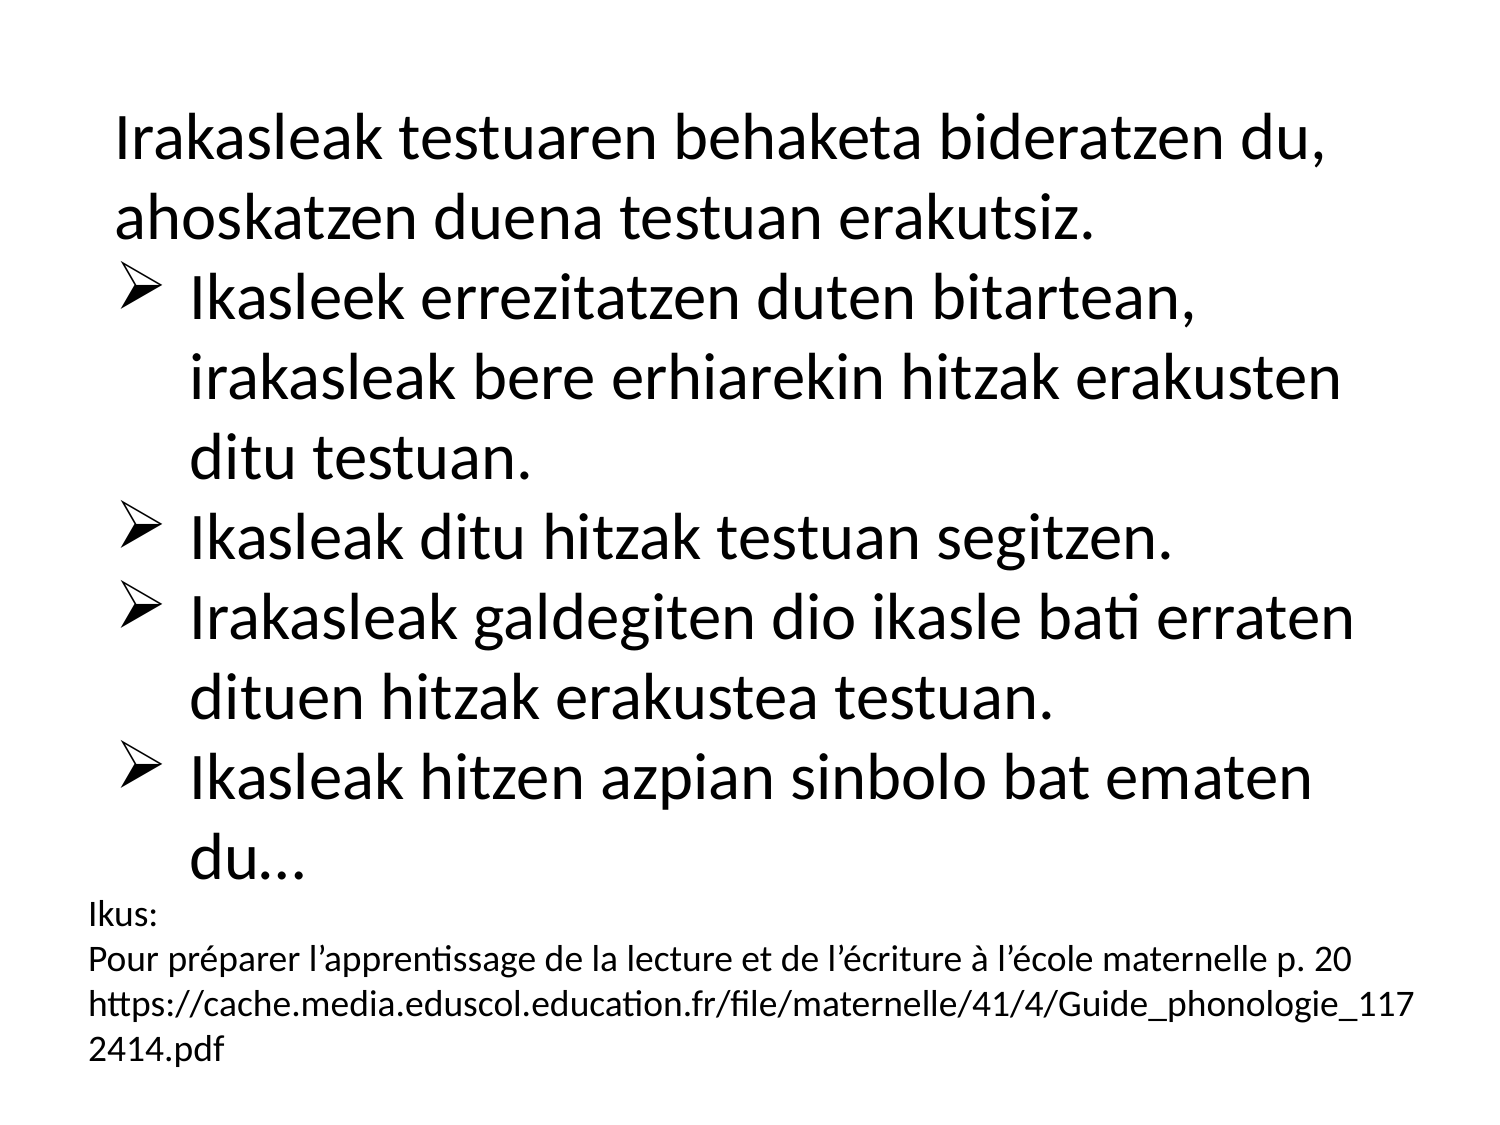

Irakasleak testuaren behaketa bideratzen du, ahoskatzen duena testuan erakutsiz.
Ikasleek errezitatzen duten bitartean, irakasleak bere erhiarekin hitzak erakusten ditu testuan.
Ikasleak ditu hitzak testuan segitzen.
Irakasleak galdegiten dio ikasle bati erraten dituen hitzak erakustea testuan.
Ikasleak hitzen azpian sinbolo bat ematen du…
Ikus:
Pour préparer l’apprentissage de la lecture et de l’écriture à l’école maternelle p. 20 https://cache.media.eduscol.education.fr/file/maternelle/41/4/Guide_phonologie_1172414.pdf